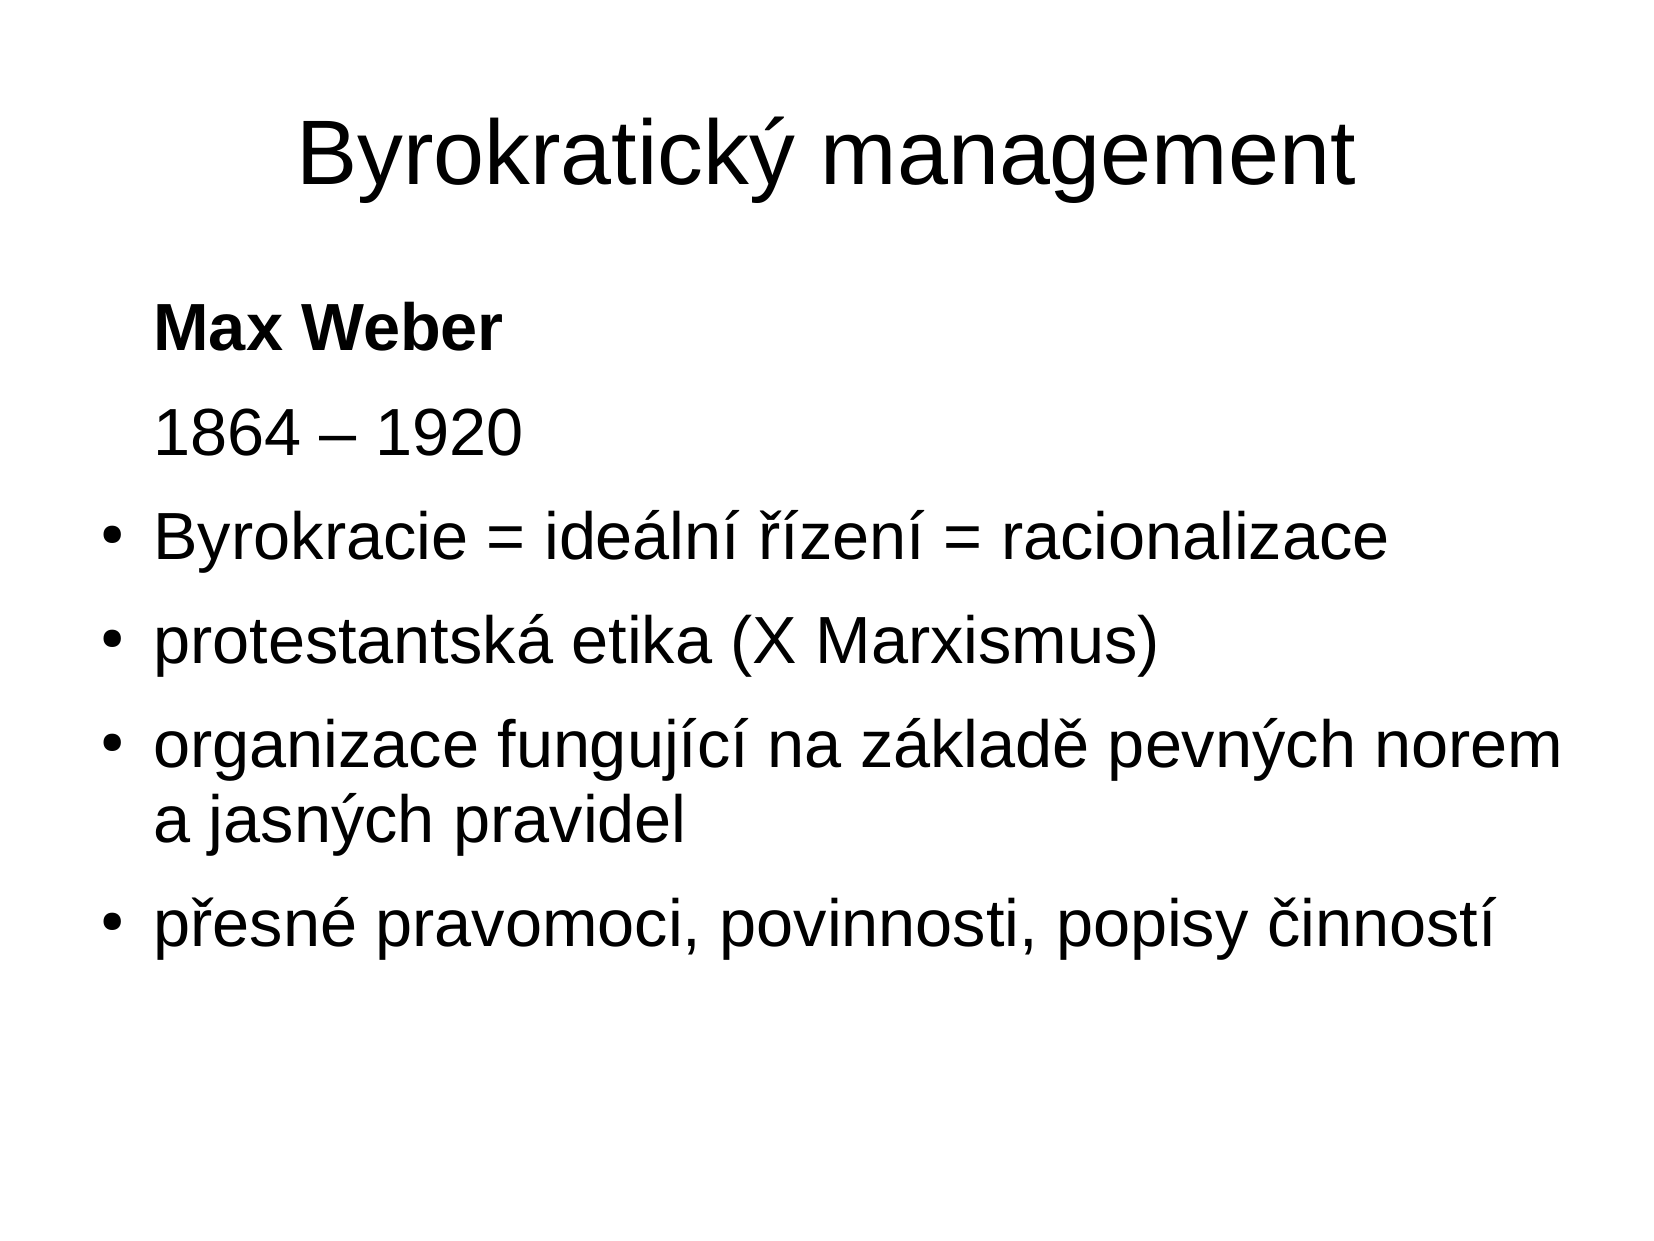

# Byrokratický management
Max Weber
1864 – 1920
Byrokracie = ideální řízení = racionalizace
protestantská etika (X Marxismus)
organizace fungující na základě pevných norem a jasných pravidel
přesné pravomoci, povinnosti, popisy činností